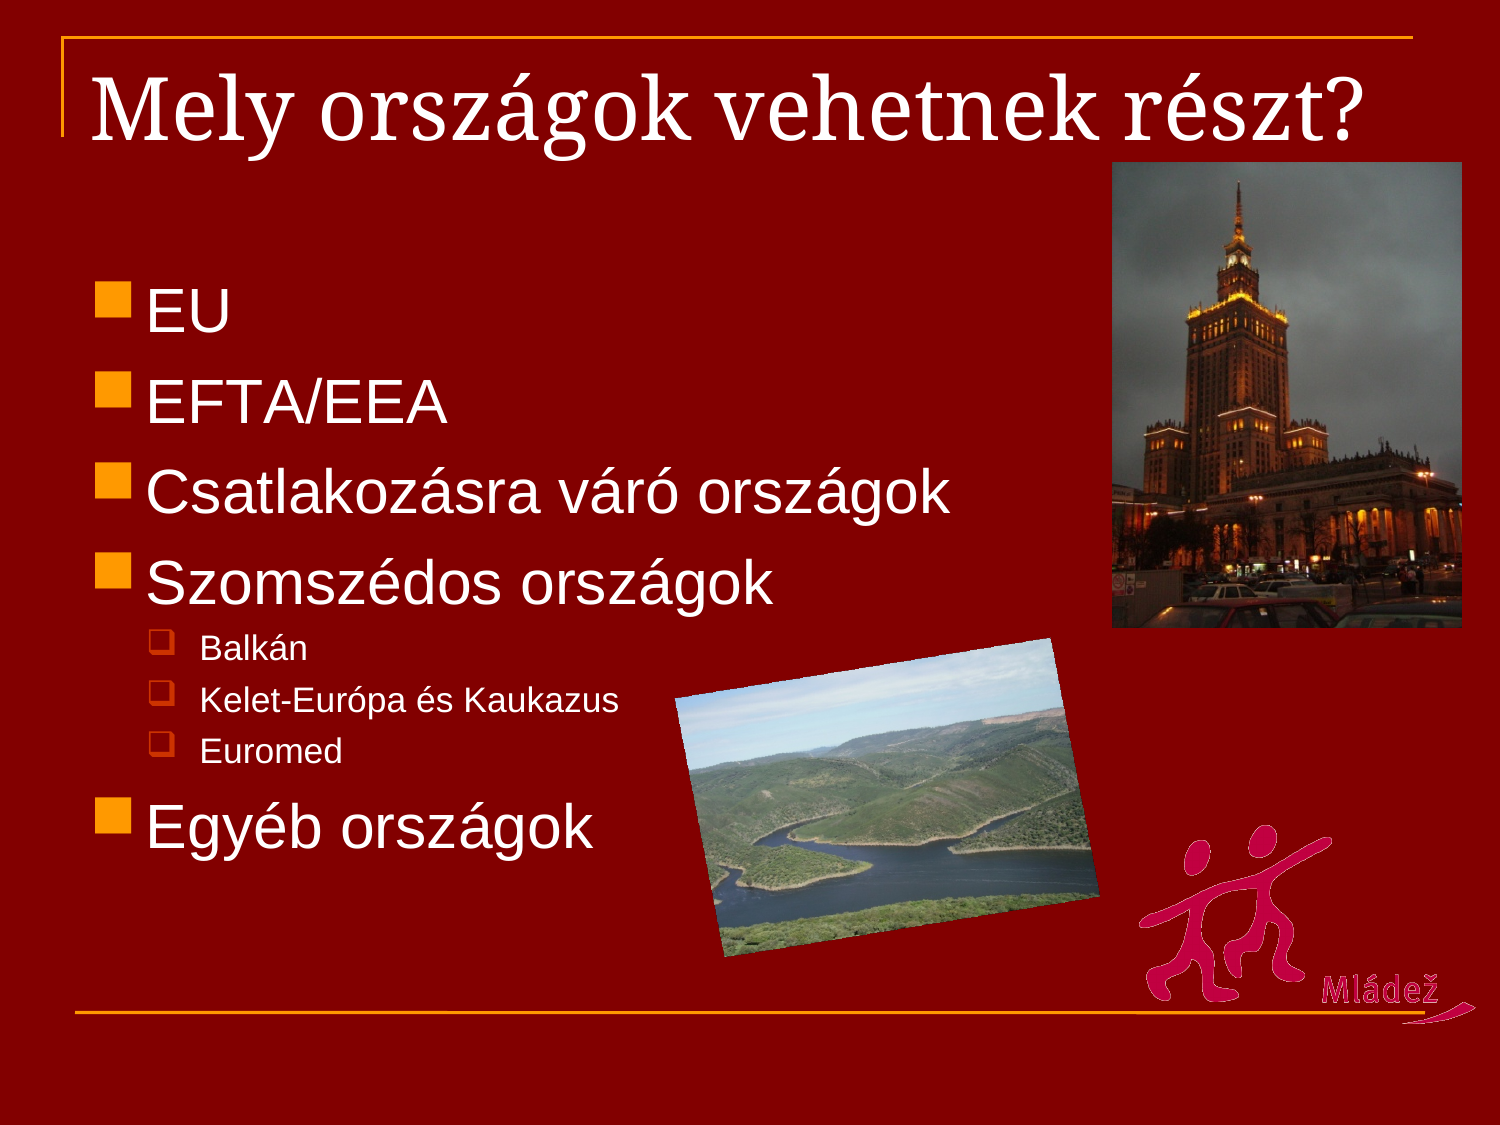

Mely országok vehetnek részt?
EU
EFTA/EEA
Csatlakozásra váró országok
Szomszédos országok
Balkán
Kelet-Európa és Kaukazus
Euromed
Egyéb országok